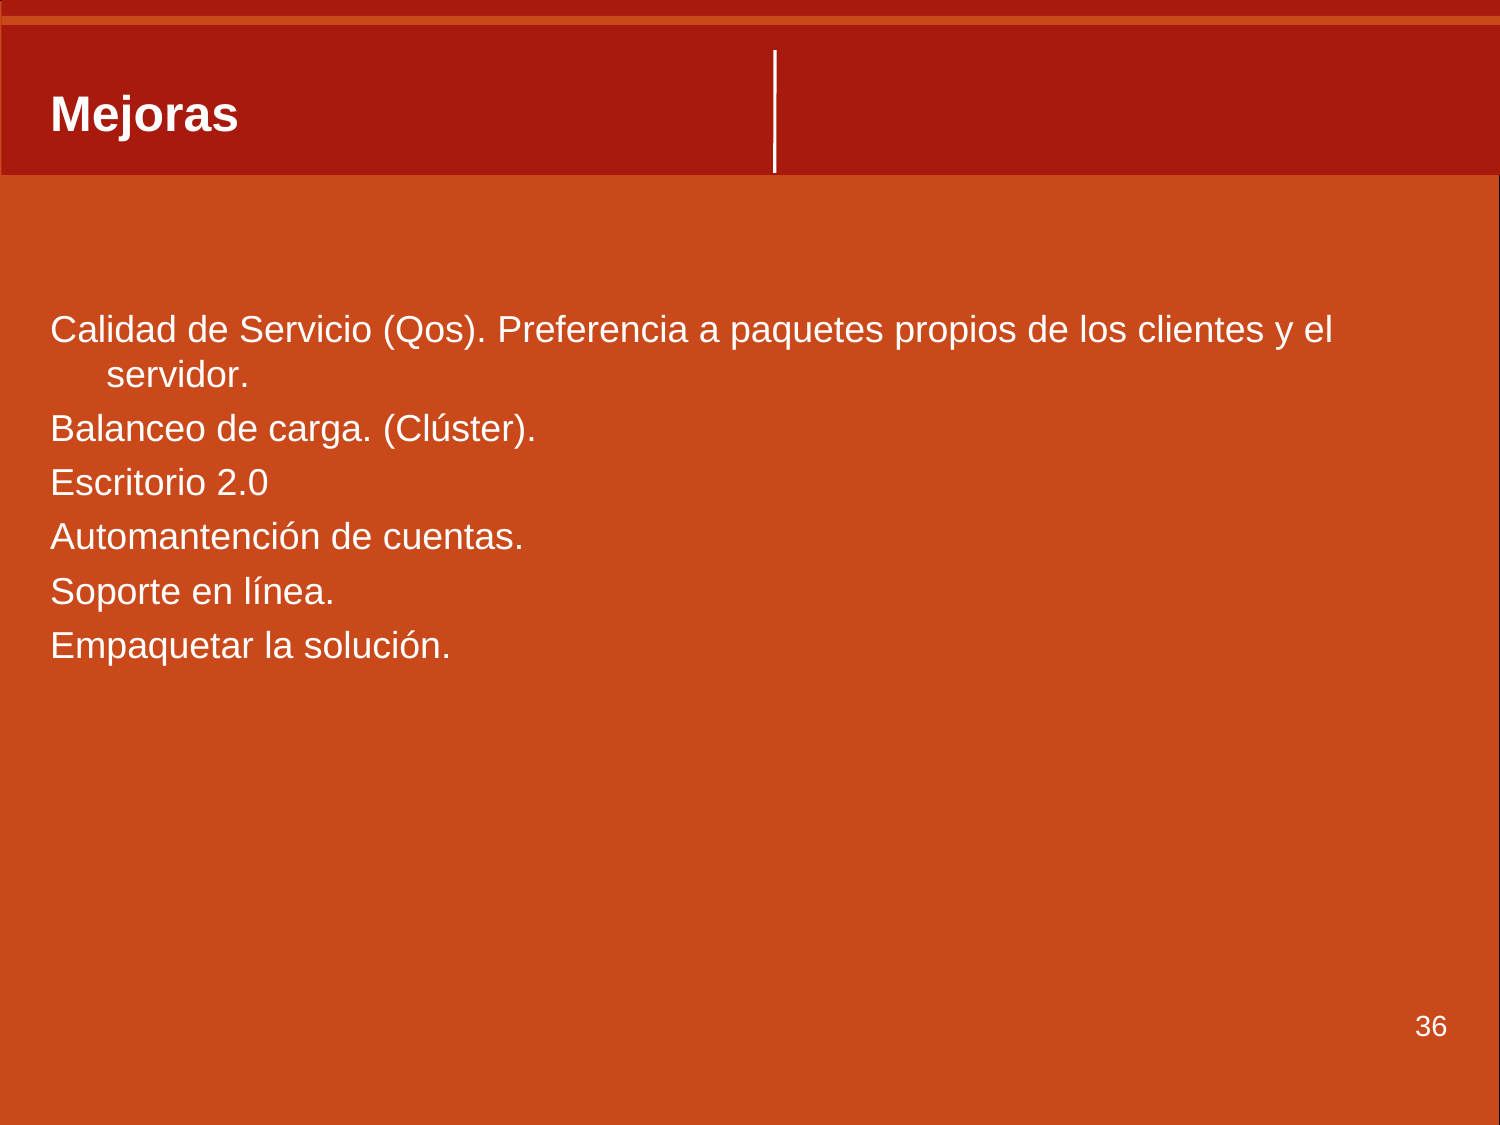

# Mejoras
Calidad de Servicio (Qos). Preferencia a paquetes propios de los clientes y el servidor.
Balanceo de carga. (Clúster).
Escritorio 2.0
Automantención de cuentas.
Soporte en línea.
Empaquetar la solución.